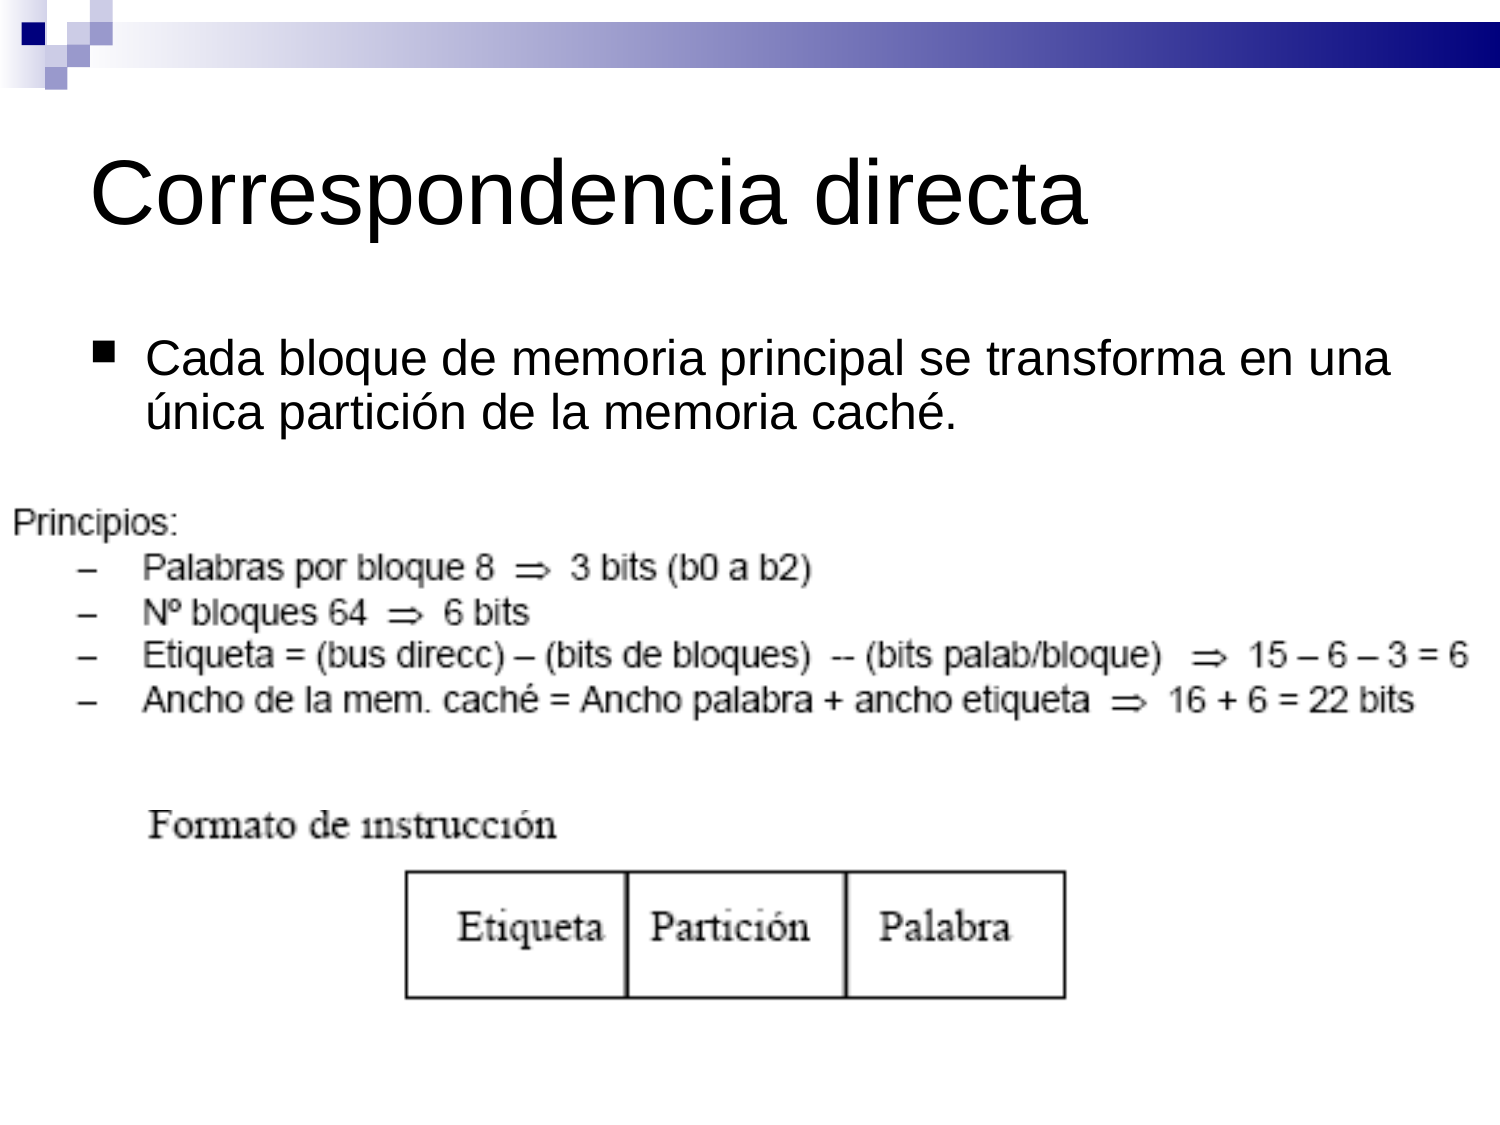

# Correspondencia directa
Cada bloque de memoria principal se transforma en una única partición de la memoria caché.